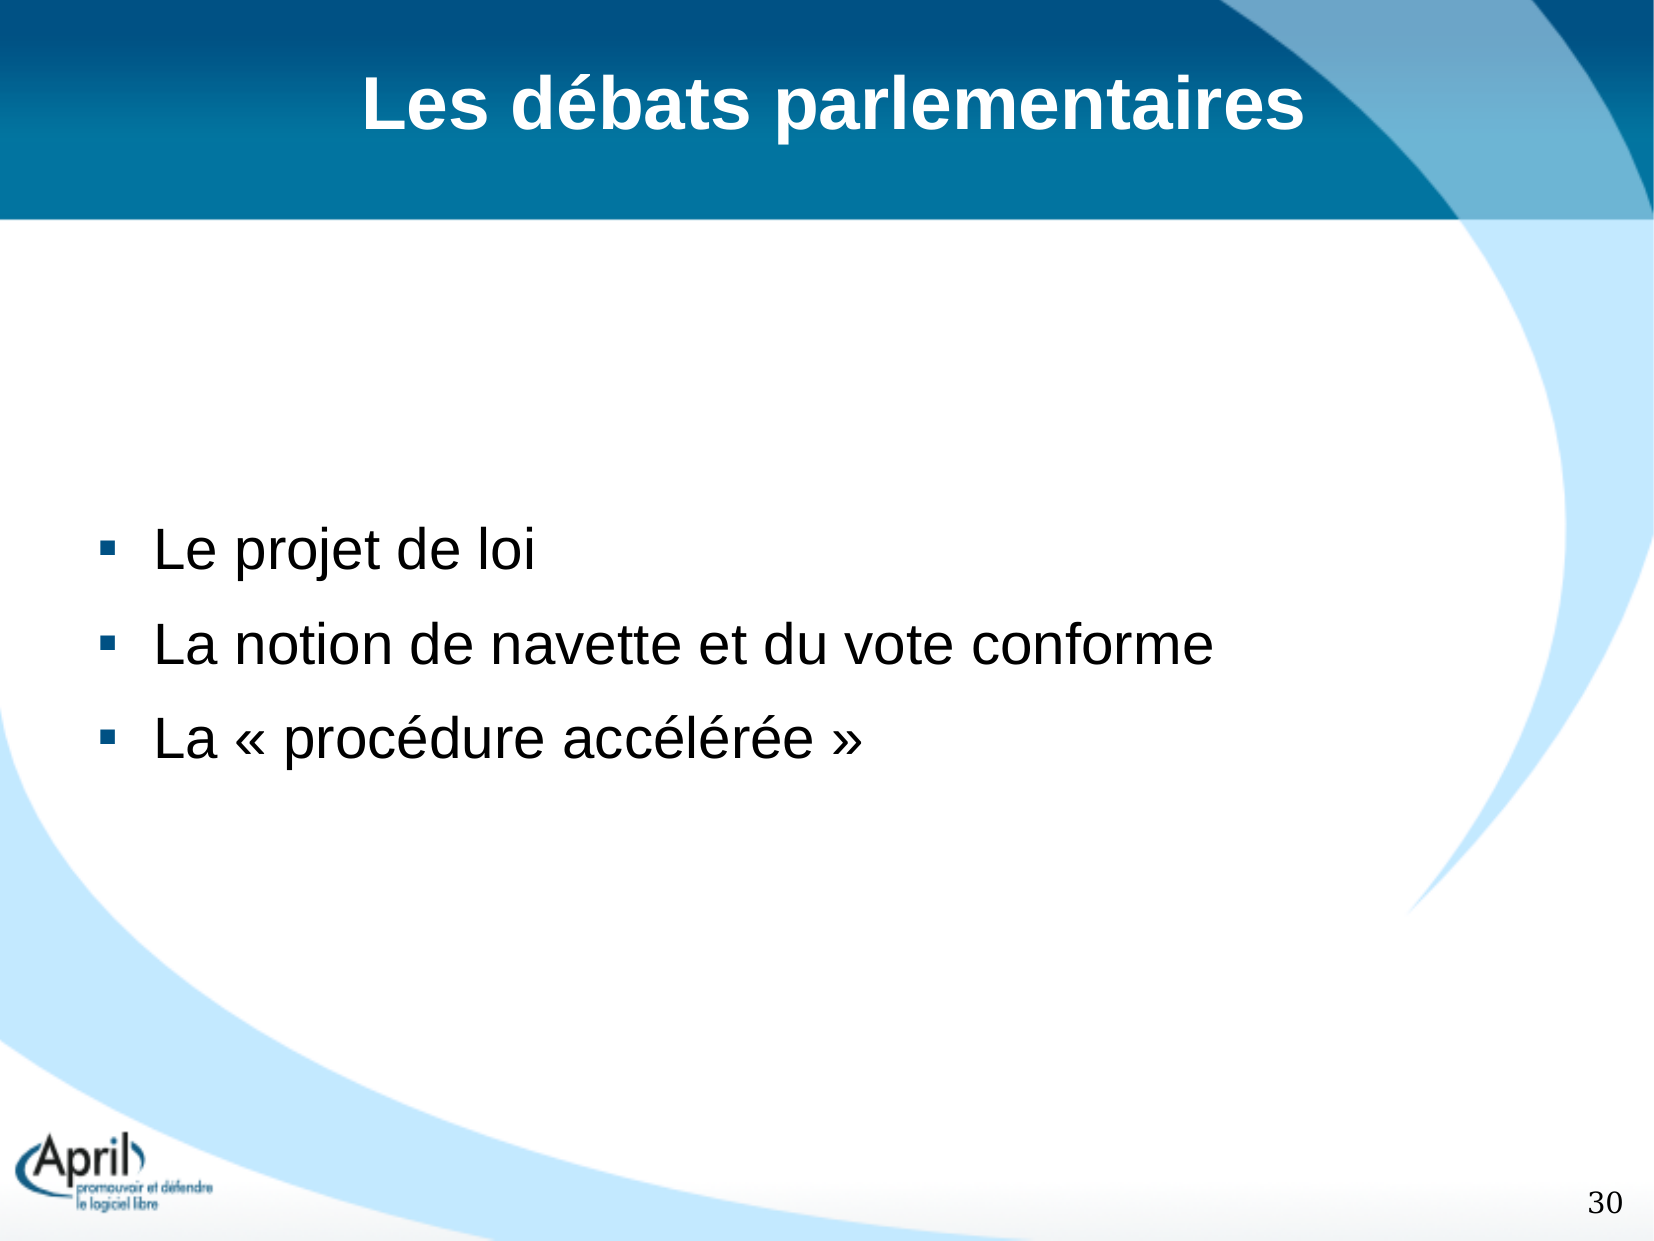

# Les débats parlementaires
Le projet de loi
La notion de navette et du vote conforme
La « procédure accélérée »
30